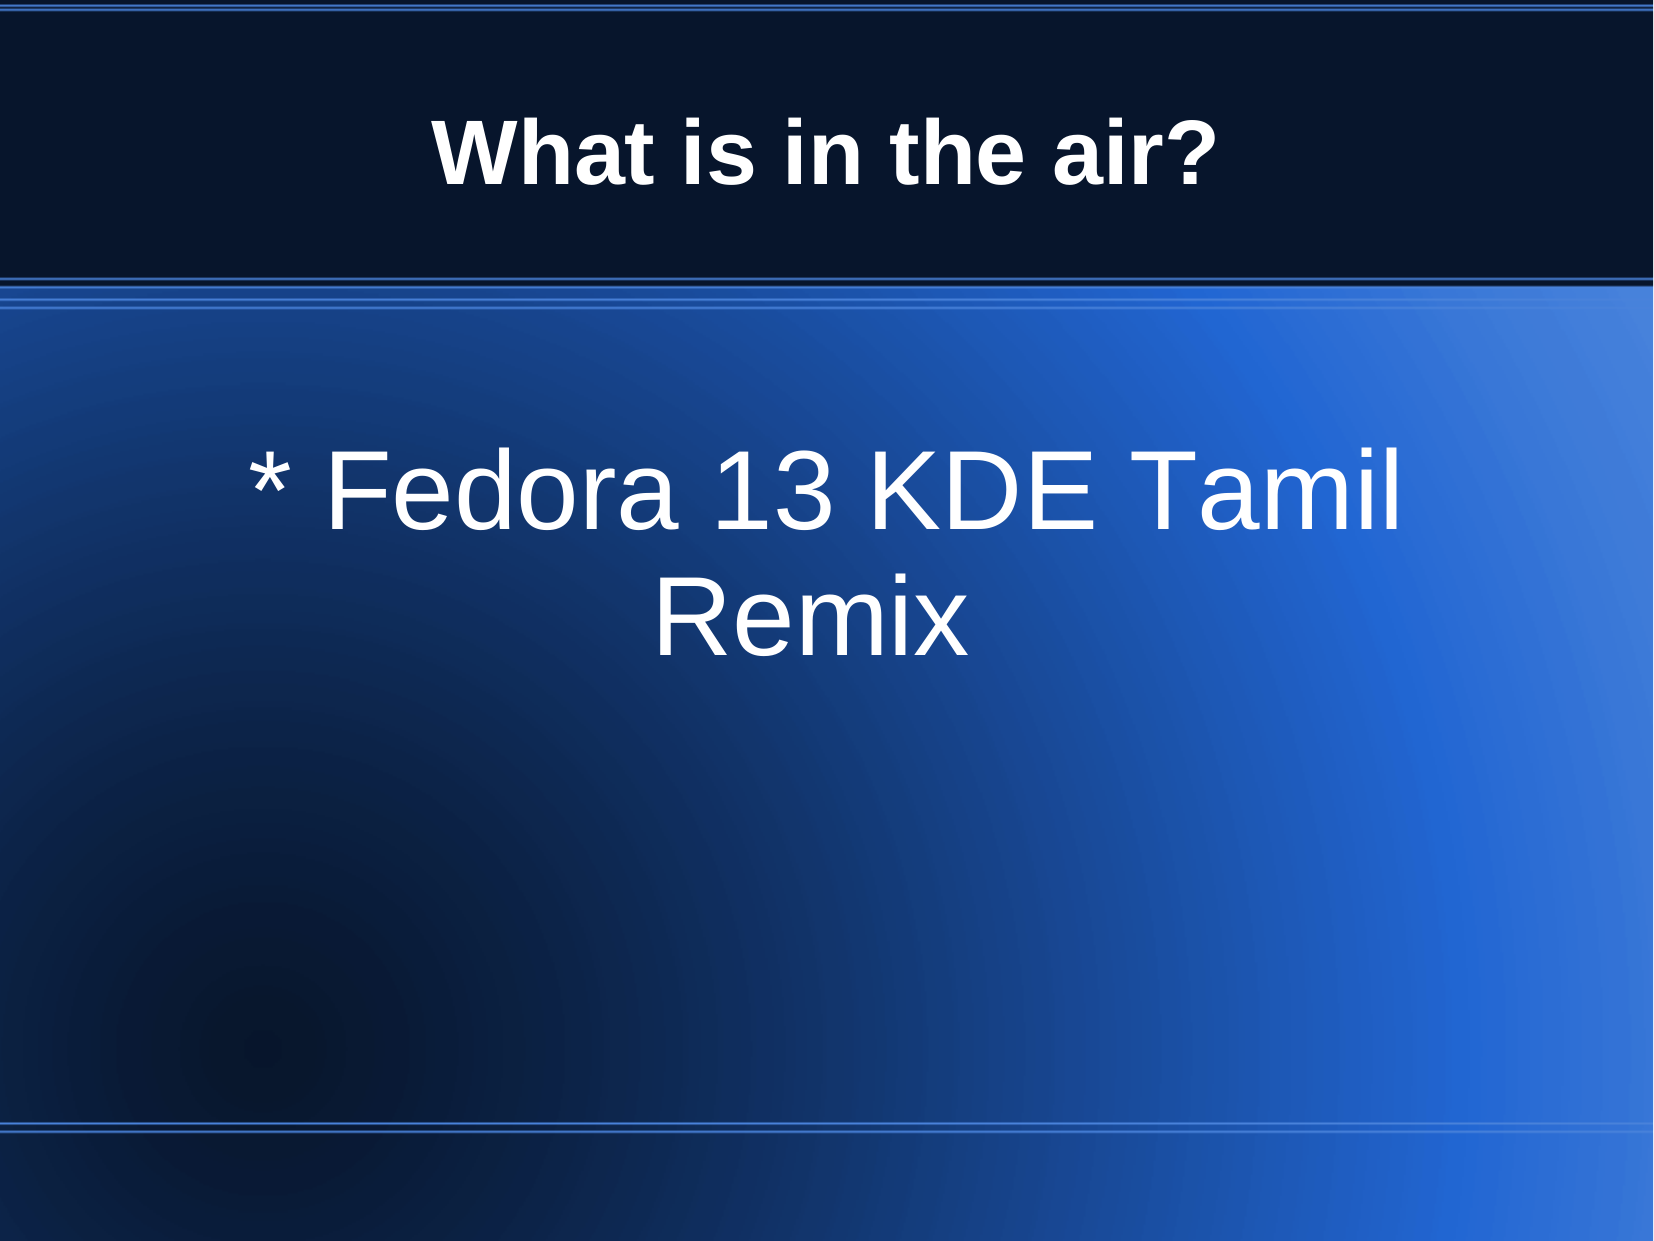

# What is in the air?
* Fedora 13 KDE Tamil Remix